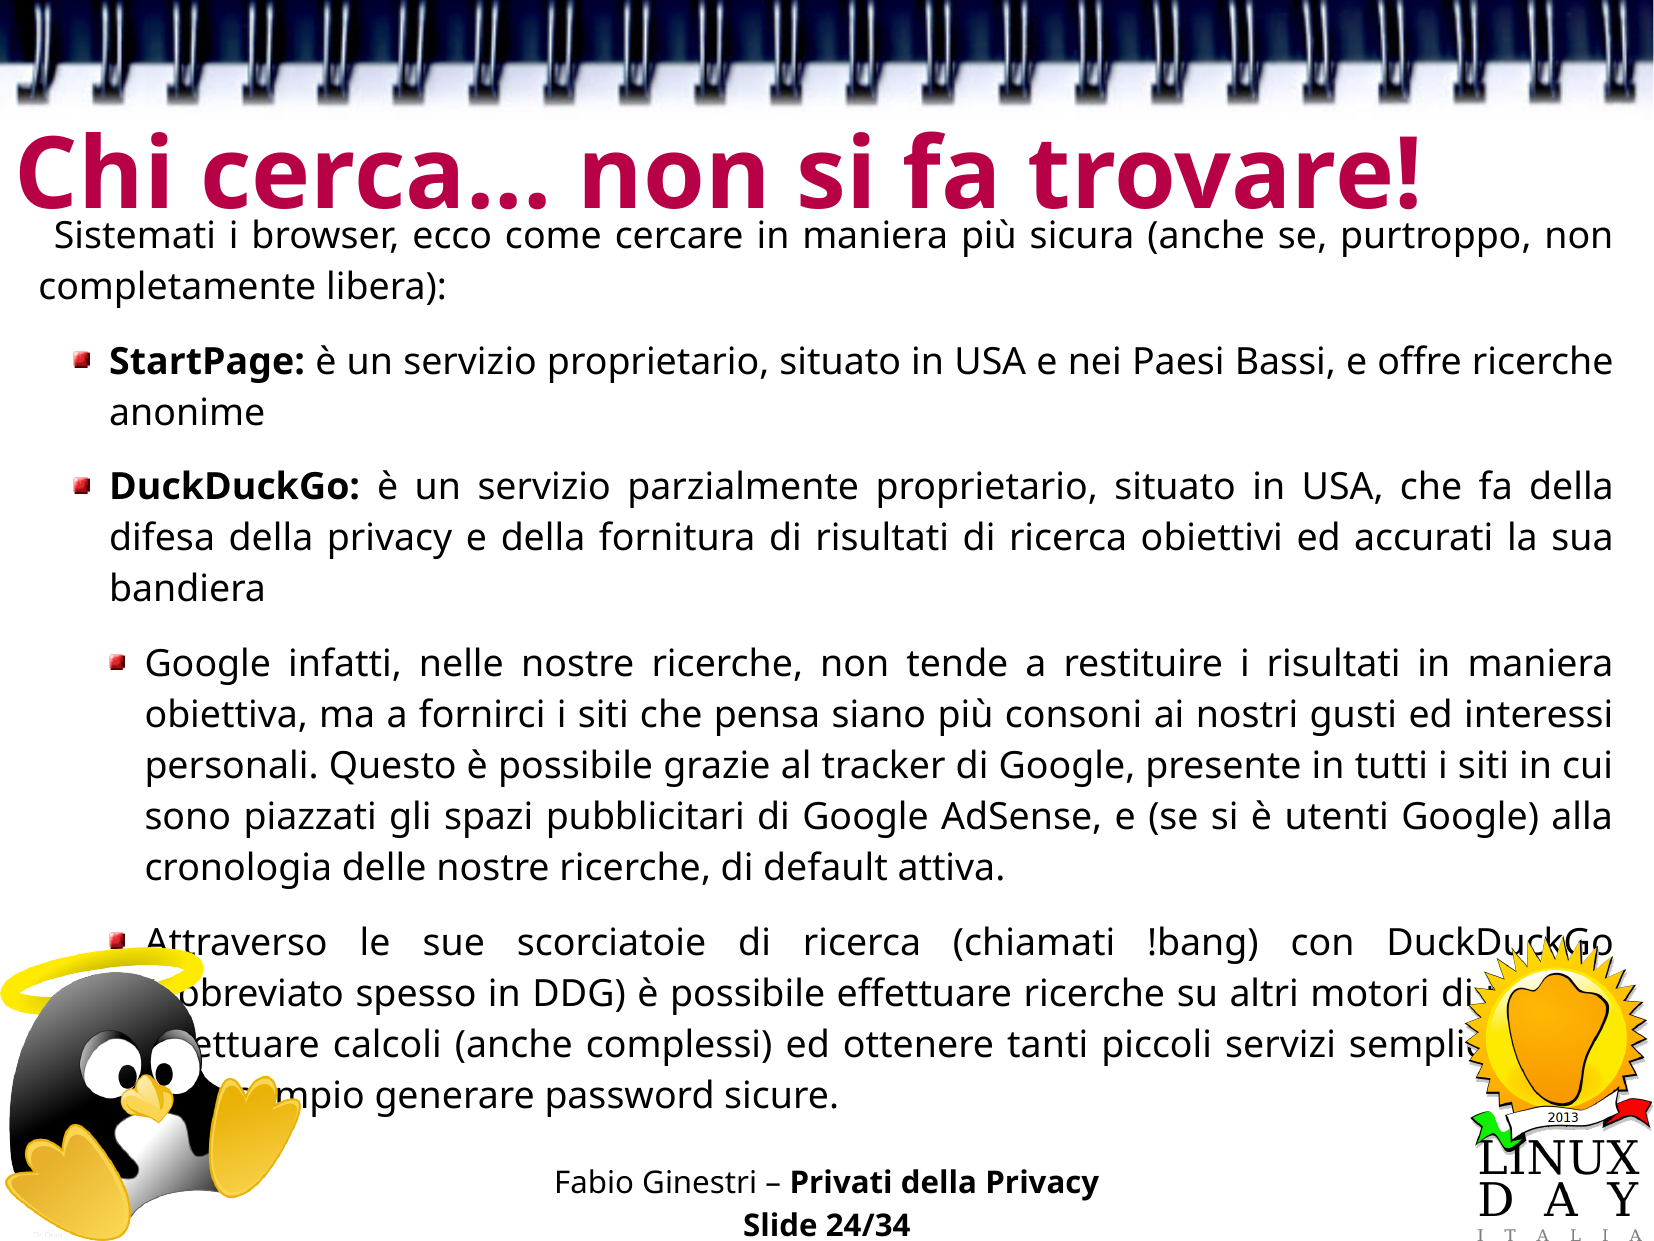

Chi cerca... non si fa trovare!
Sistemati i browser, ecco come cercare in maniera più sicura (anche se, purtroppo, non completamente libera):
StartPage: è un servizio proprietario, situato in USA e nei Paesi Bassi, e offre ricerche anonime
DuckDuckGo: è un servizio parzialmente proprietario, situato in USA, che fa della difesa della privacy e della fornitura di risultati di ricerca obiettivi ed accurati la sua bandiera
Google infatti, nelle nostre ricerche, non tende a restituire i risultati in maniera obiettiva, ma a fornirci i siti che pensa siano più consoni ai nostri gusti ed interessi personali. Questo è possibile grazie al tracker di Google, presente in tutti i siti in cui sono piazzati gli spazi pubblicitari di Google AdSense, e (se si è utenti Google) alla cronologia delle nostre ricerche, di default attiva.
Attraverso le sue scorciatoie di ricerca (chiamati !bang) con DuckDuckGo (abbreviato spesso in DDG) è possibile effettuare ricerche su altri motori di ricerca, effettuare calcoli (anche complessi) ed ottenere tanti piccoli servizi semplici, come per esempio generare password sicure.
Fabio Ginestri – Privati della Privacy
Slide /34